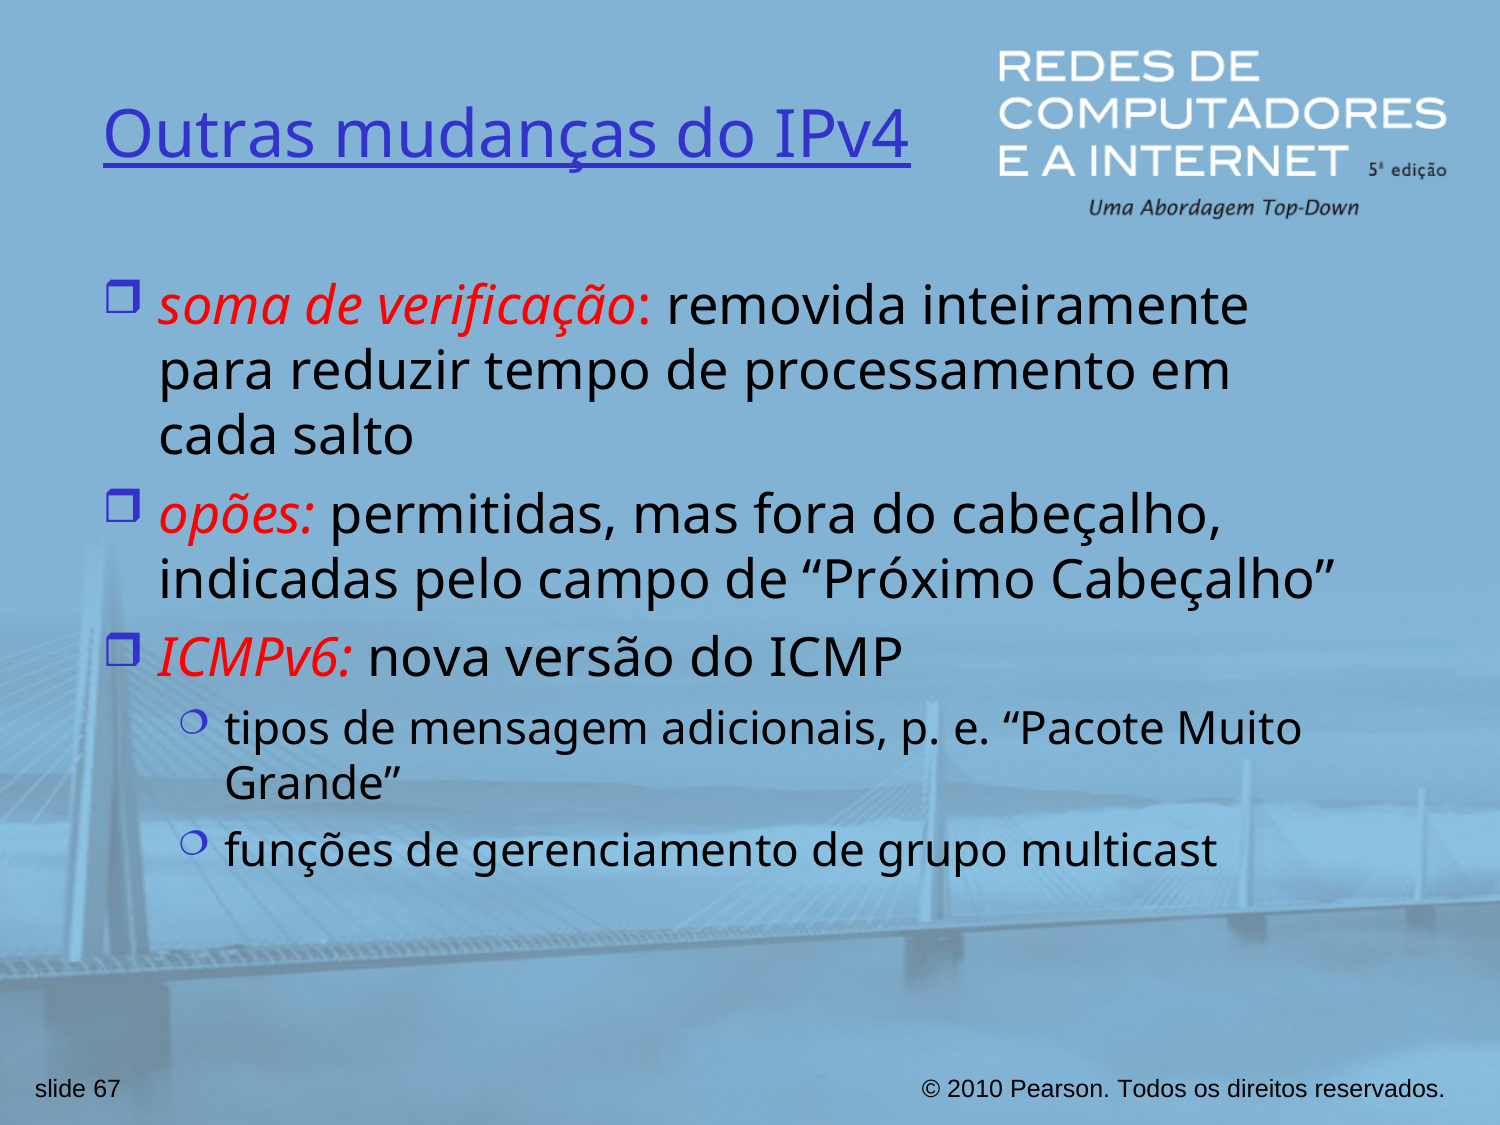

# Outras mudanças do IPv4
soma de verificação: removida inteiramente para reduzir tempo de processamento em cada salto
opões: permitidas, mas fora do cabeçalho, indicadas pelo campo de “Próximo Cabeçalho”
ICMPv6: nova versão do ICMP
tipos de mensagem adicionais, p. e. “Pacote Muito Grande”
funções de gerenciamento de grupo multicast